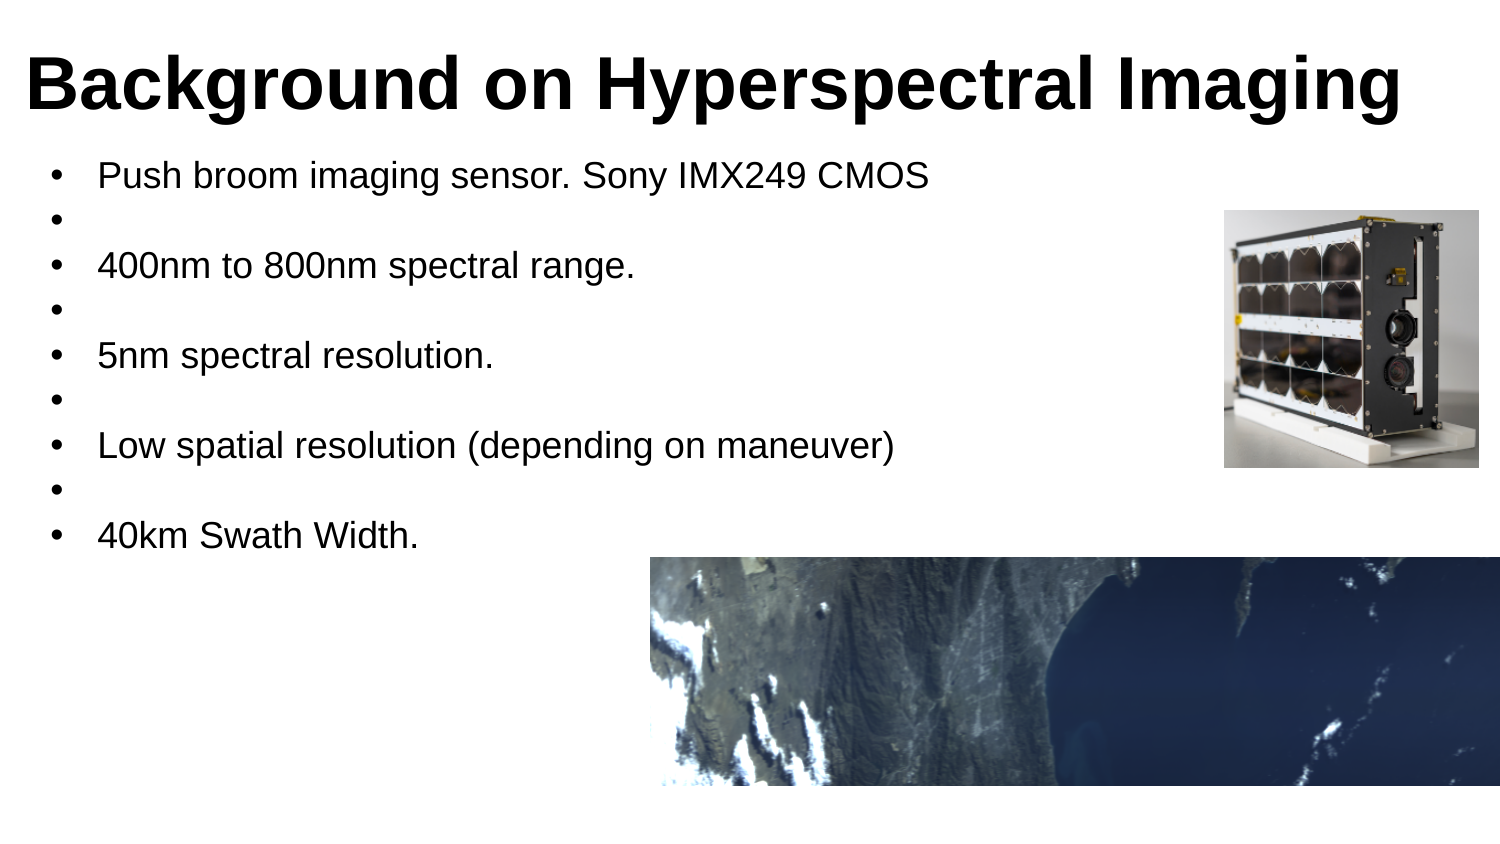

# Background on Hyperspectral Imaging
Push broom imaging sensor. Sony IMX249 CMOS
400nm to 800nm spectral range.
5nm spectral resolution.
Low spatial resolution (depending on maneuver)
40km Swath Width.